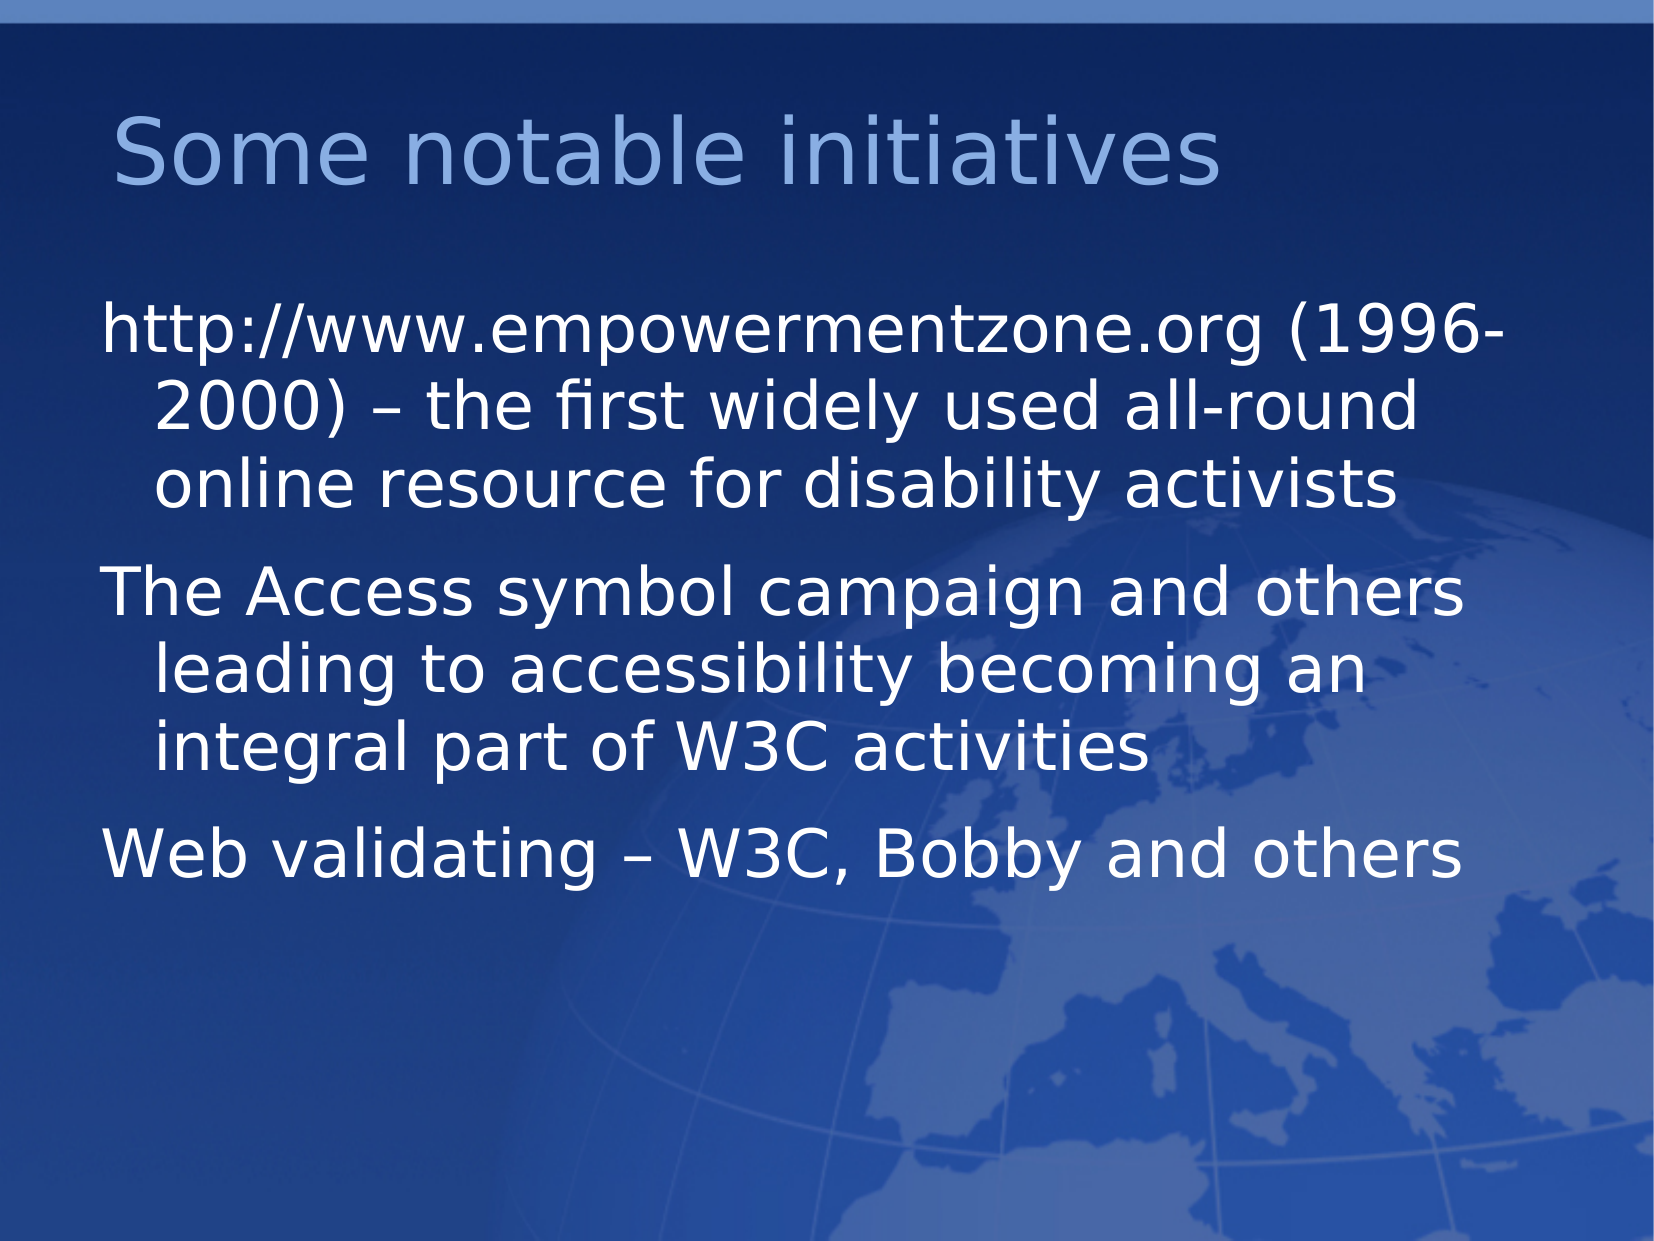

# Some notable initiatives
http://www.empowermentzone.org (1996-2000) – the first widely used all-round online resource for disability activists
The Access symbol campaign and others leading to accessibility becoming an integral part of W3C activities
Web validating – W3C, Bobby and others